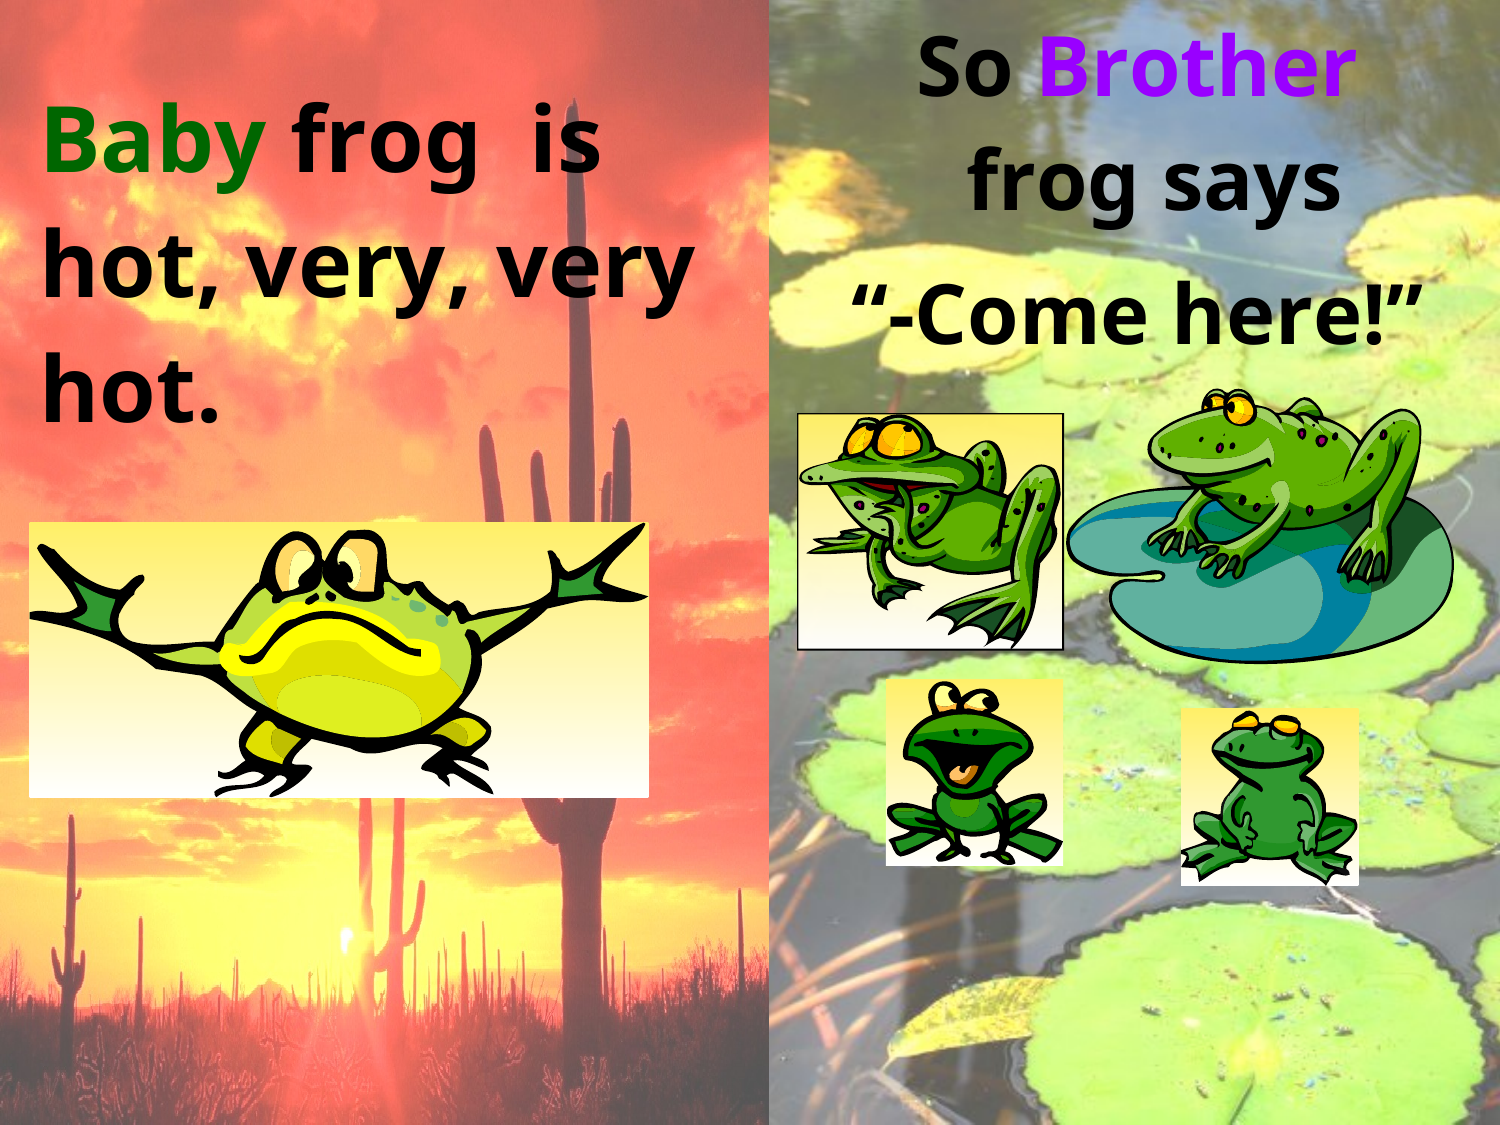

So Brother frog says
“-Come here!”
# Baby frog is hot, very, very hot.